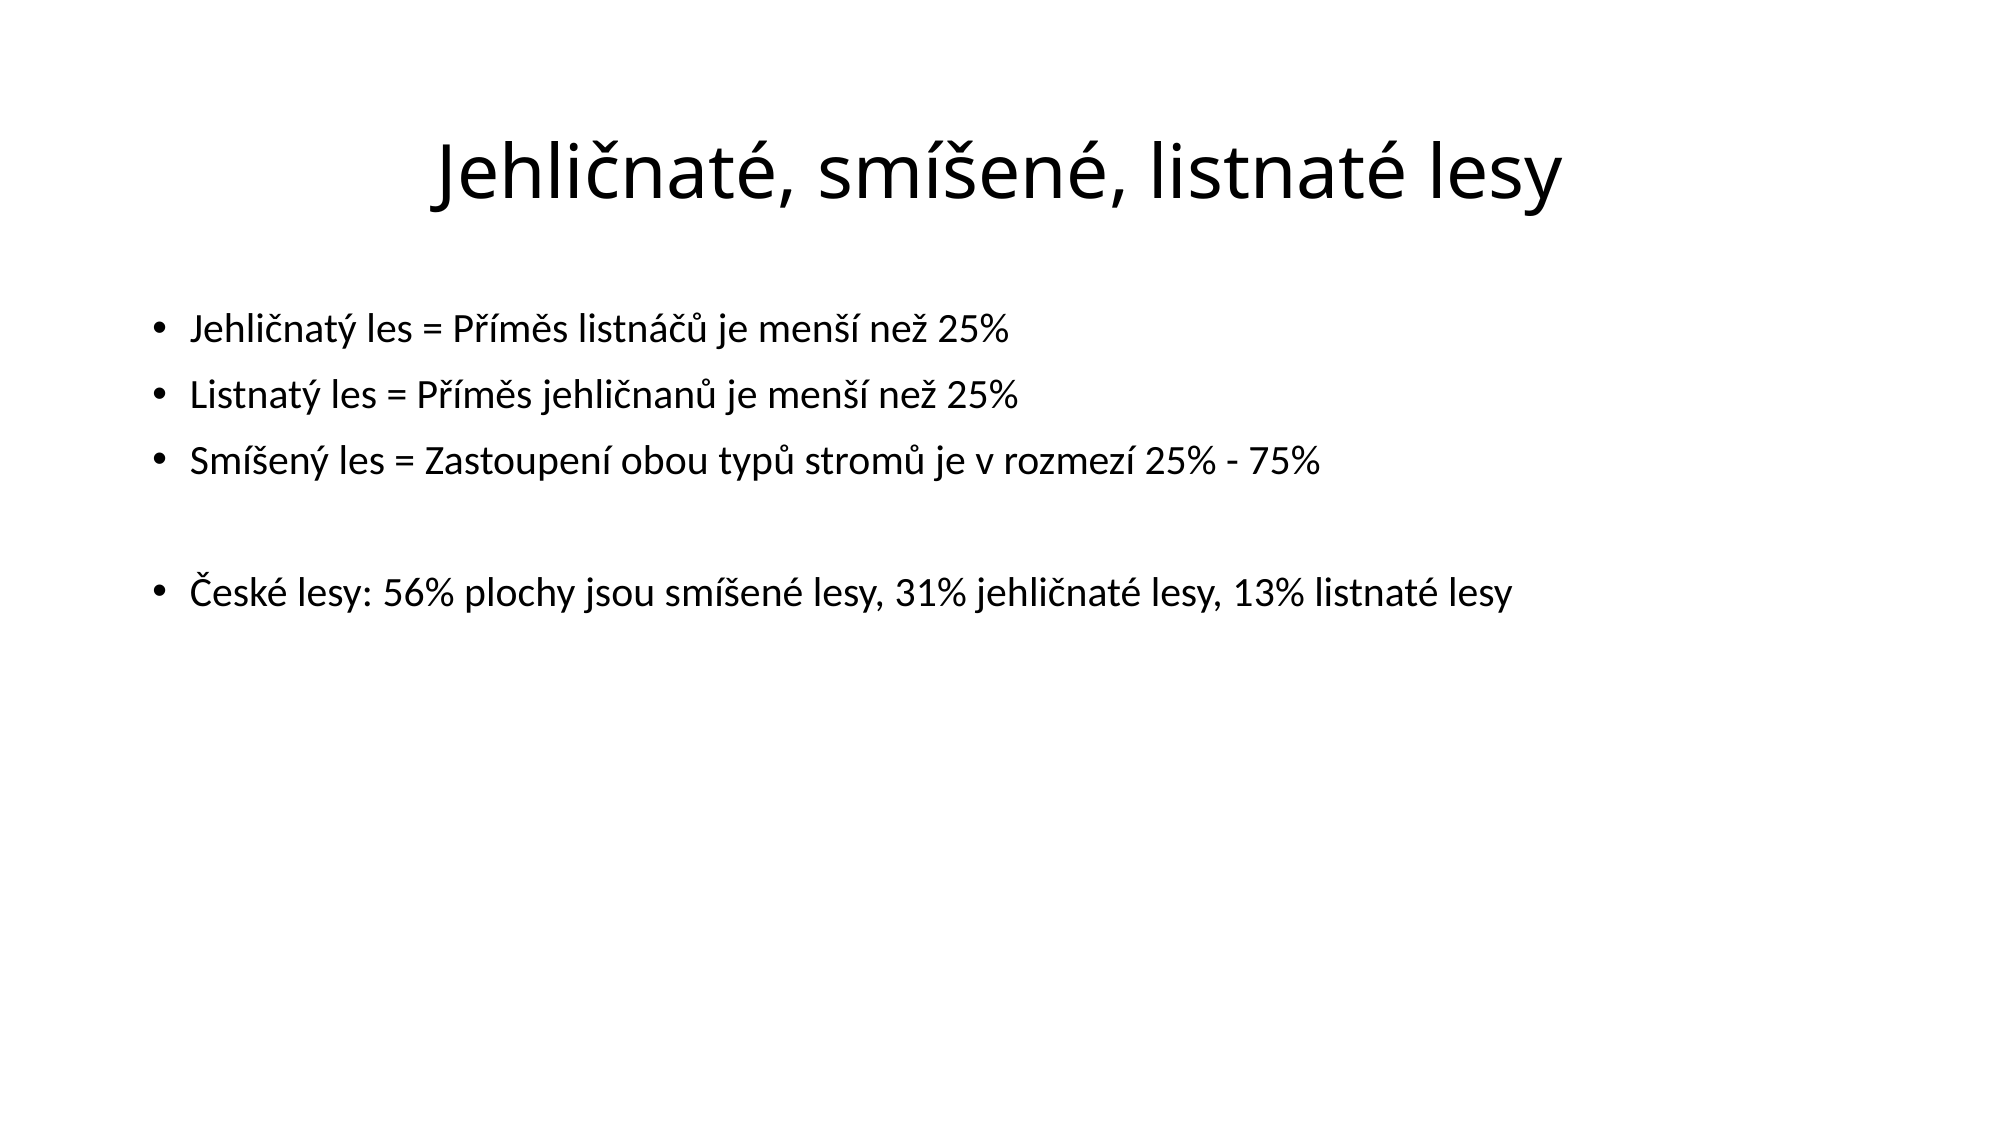

# Jehličnaté, smíšené, listnaté lesy
Jehličnatý les = Příměs listnáčů je menší než 25%
Listnatý les = Příměs jehličnanů je menší než 25%
Smíšený les = Zastoupení obou typů stromů je v rozmezí 25% - 75%
České lesy: 56% plochy jsou smíšené lesy, 31% jehličnaté lesy, 13% listnaté lesy